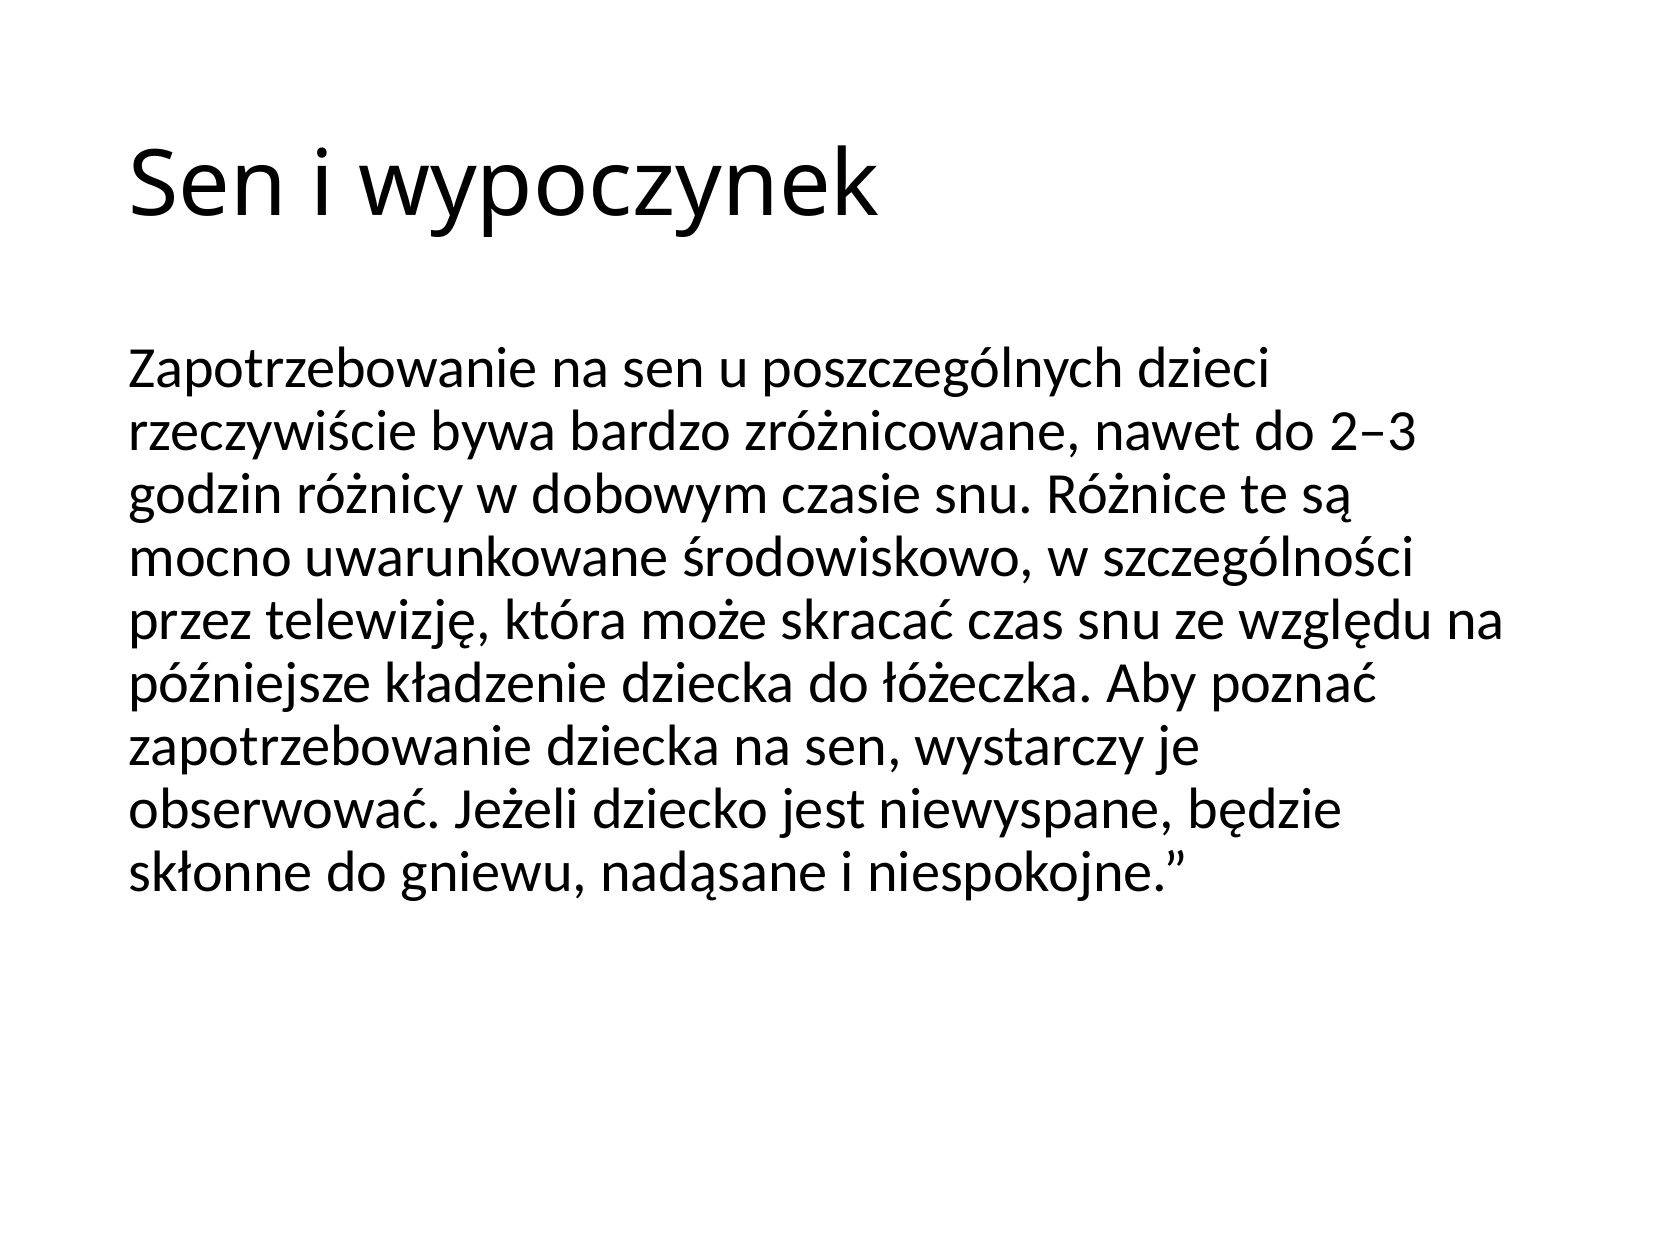

# Sen i wypoczynek
Zapotrzebowanie na sen u poszczególnych dzieci rzeczywiście bywa bardzo zróżnicowane, nawet do 2–3 godzin różnicy w dobowym czasie snu. Różnice te są mocno uwarunkowane środowiskowo, w szczególności przez telewizję, która może skracać czas snu ze względu na późniejsze kładzenie dziecka do łóżeczka. Aby poznać zapotrzebowanie dziecka na sen, wystarczy je obserwować. Jeżeli dziecko jest niewyspane, będzie skłonne do gniewu, nadąsane i niespokojne.”